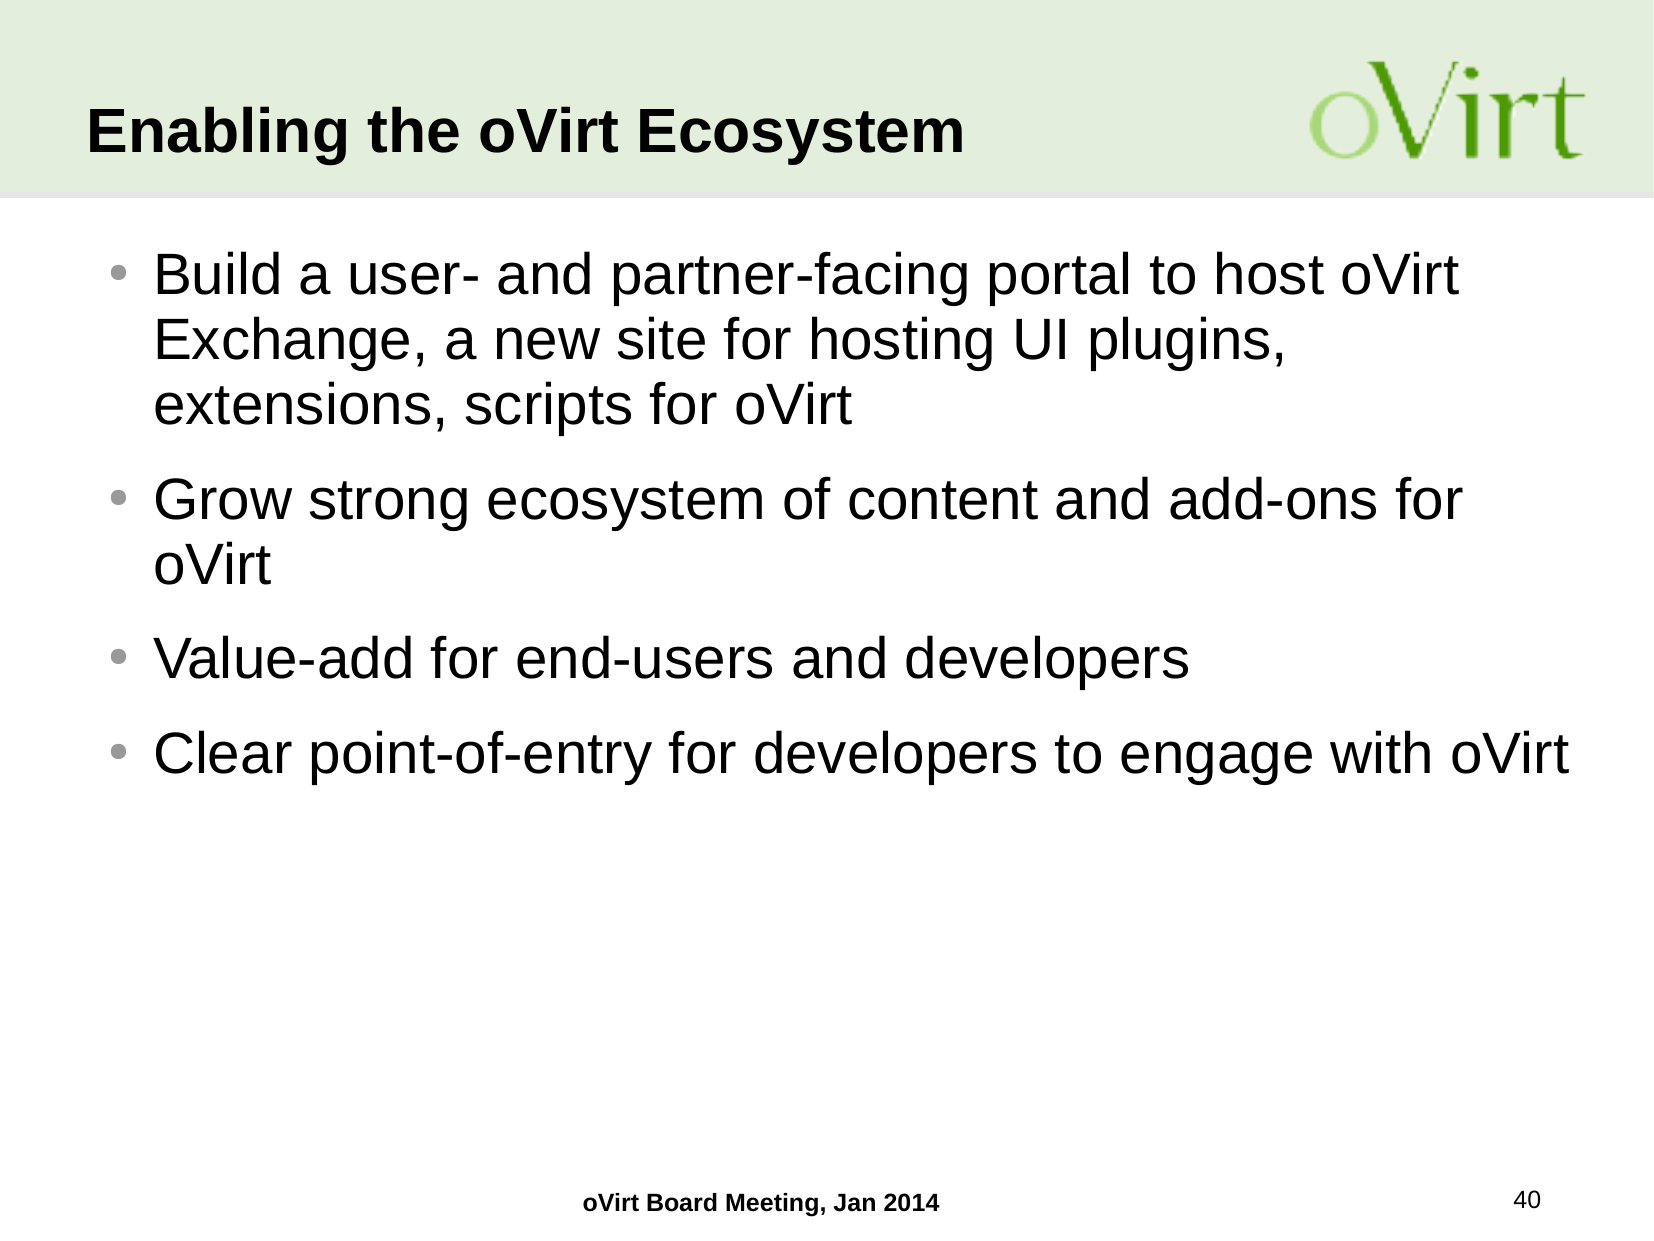

# Enabling the oVirt Ecosystem
Build a user- and partner-facing portal to host oVirt Exchange, a new site for hosting UI plugins, extensions, scripts for oVirt
Grow strong ecosystem of content and add-ons for oVirt
Value-add for end-users and developers
Clear point-of-entry for developers to engage with oVirt